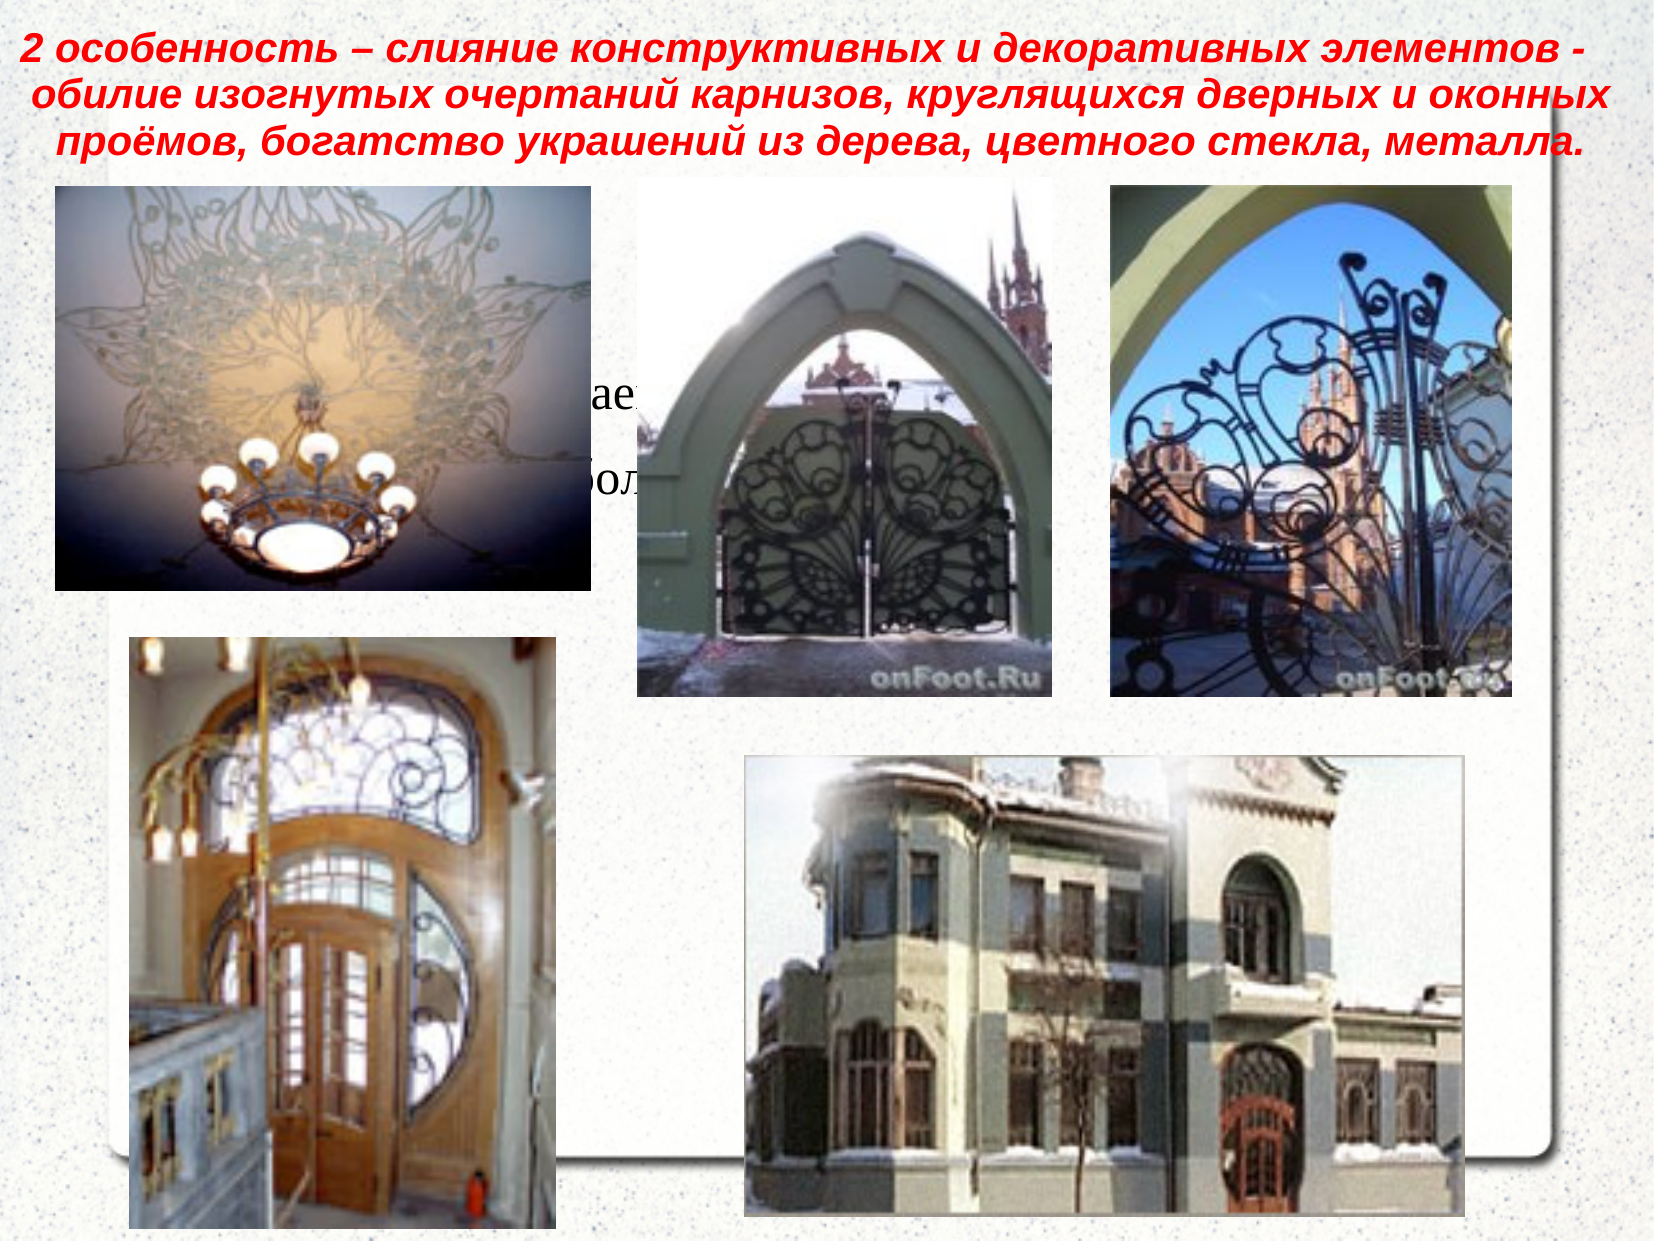

# 2 особенность – слияние конструктивных и декоративных элементов - обилие изогнутых очертаний карнизов, круглящихся дверных и оконных проёмов, богатство украшений из дерева, цветного стекла, металла.
Обозначьте желаемую цель
Опишите цель более детально